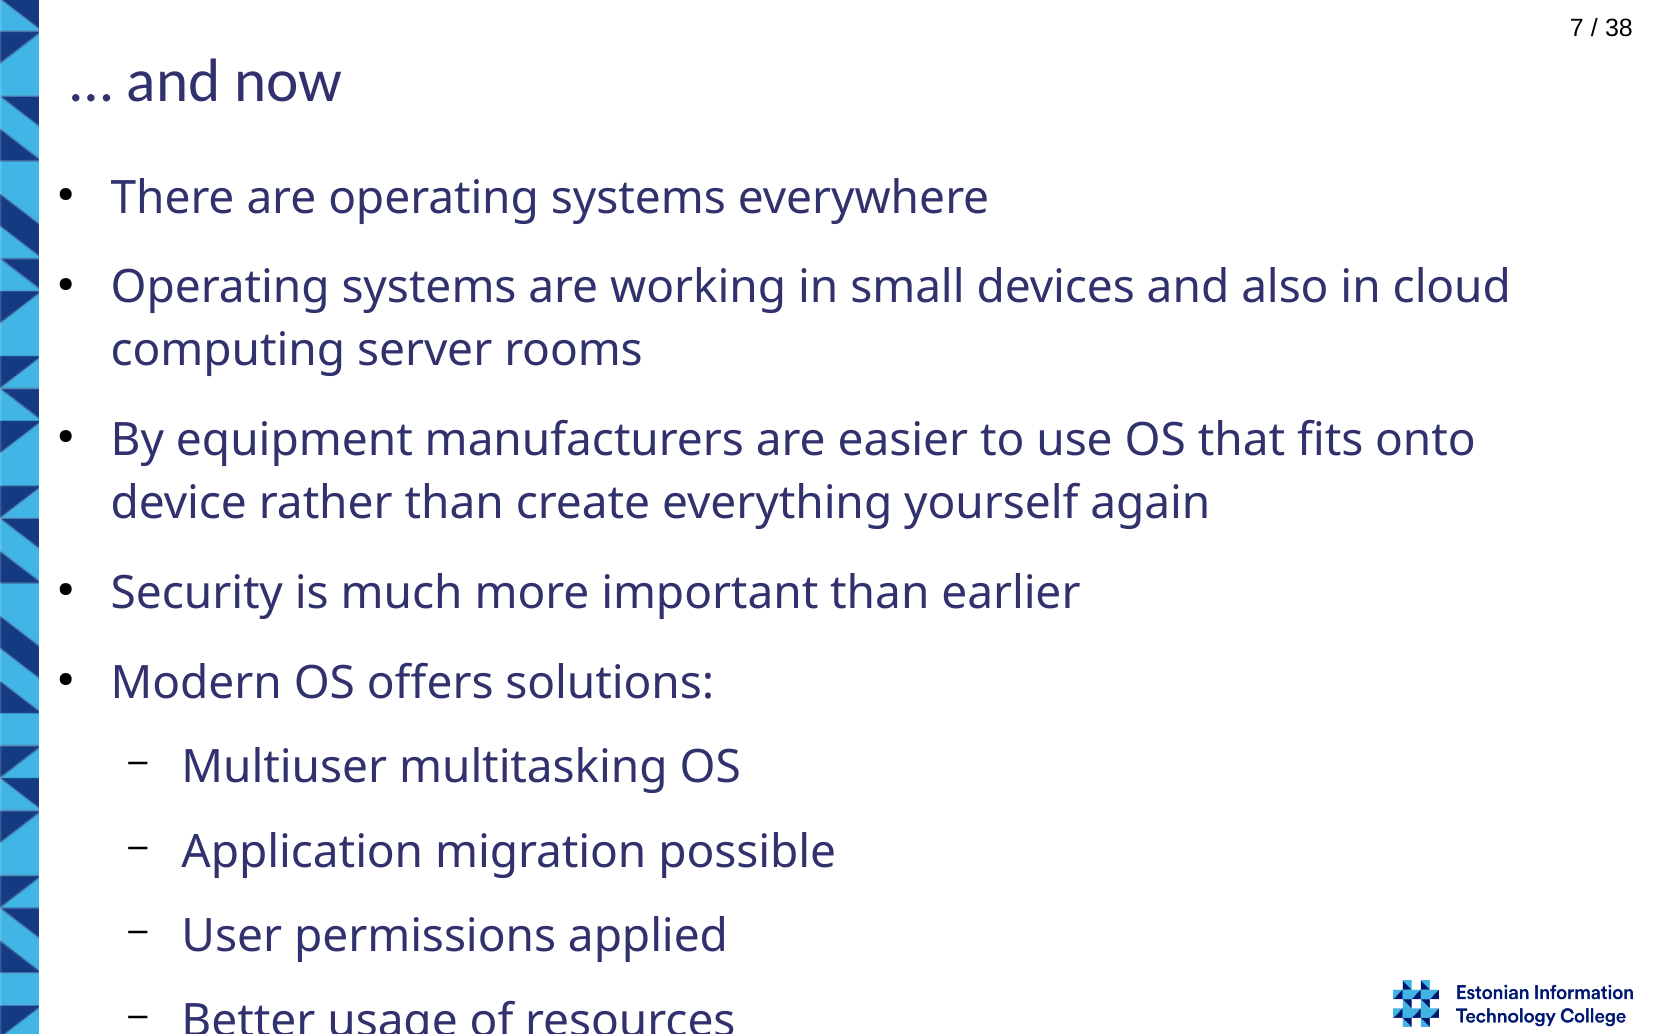

# … and now
There are operating systems everywhere
Operating systems are working in small devices and also in cloud computing server rooms
By equipment manufacturers are easier to use OS that fits onto device rather than create everything yourself again
Security is much more important than earlier
Modern OS offers solutions:
Multiuser multitasking OS
Application migration possible
User permissions applied
Better usage of resources